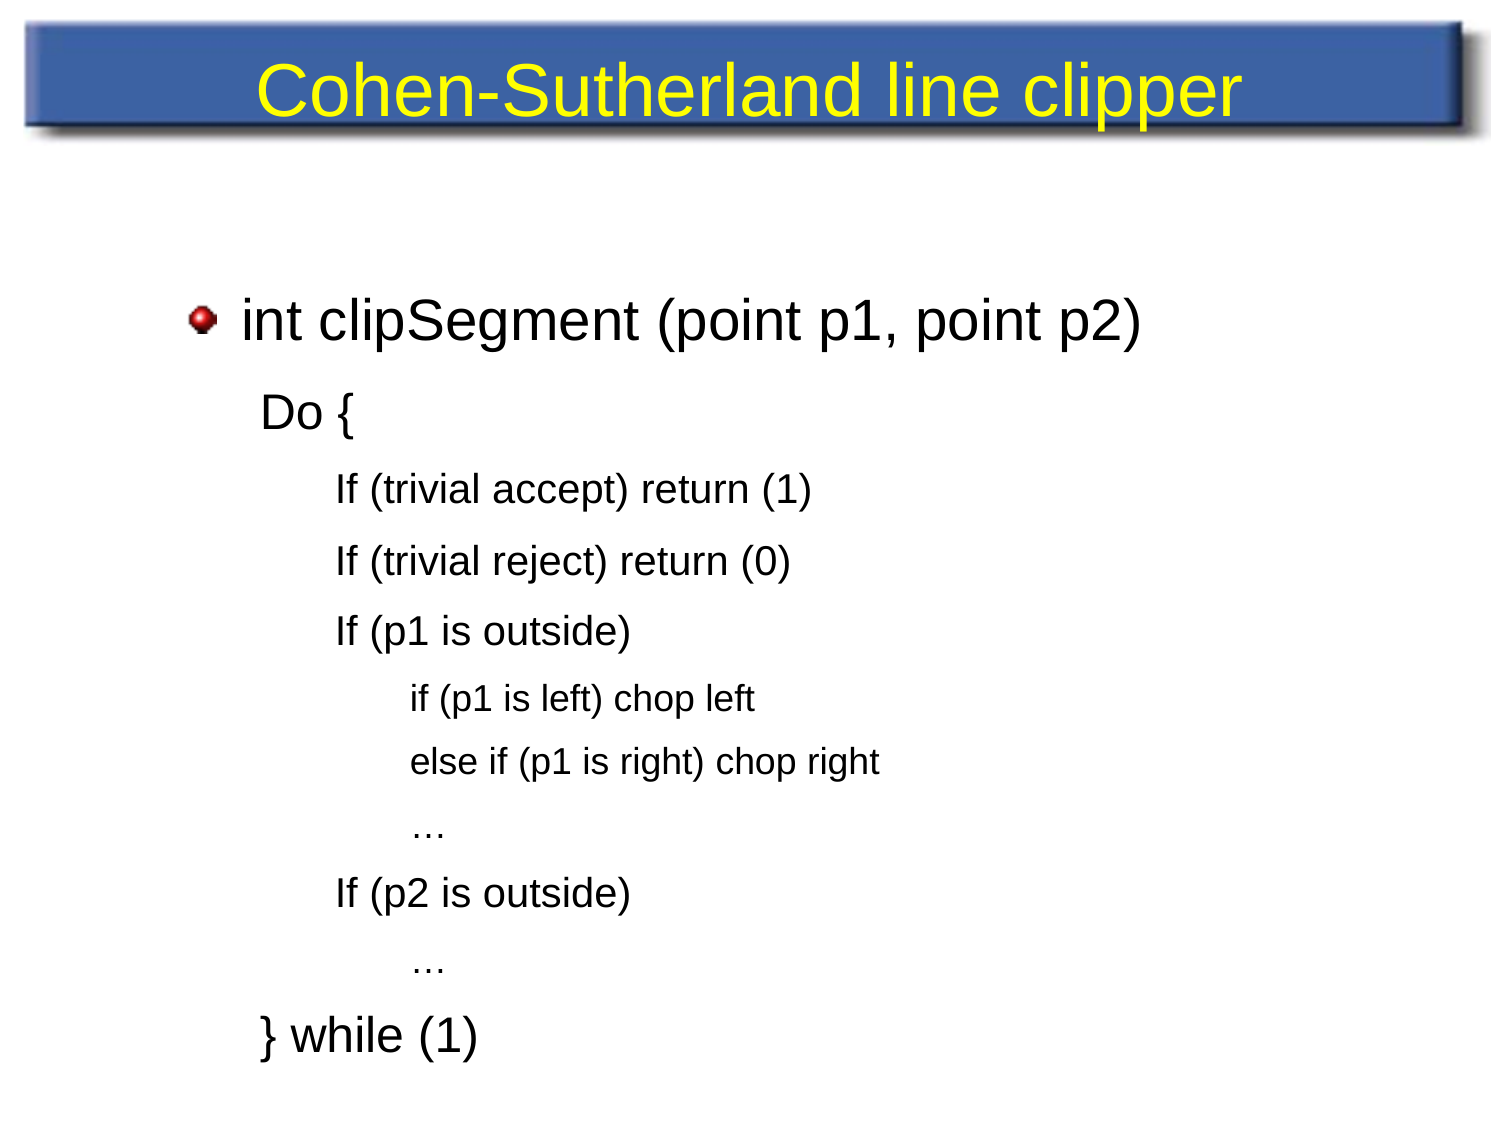

# Cohen-Sutherland line clipper
int clipSegment (point p1, point p2)
Do {
If (trivial accept) return (1)
If (trivial reject) return (0)
If (p1 is outside)
if (p1 is left) chop left
else if (p1 is right) chop right
…
If (p2 is outside)
…
} while (1)